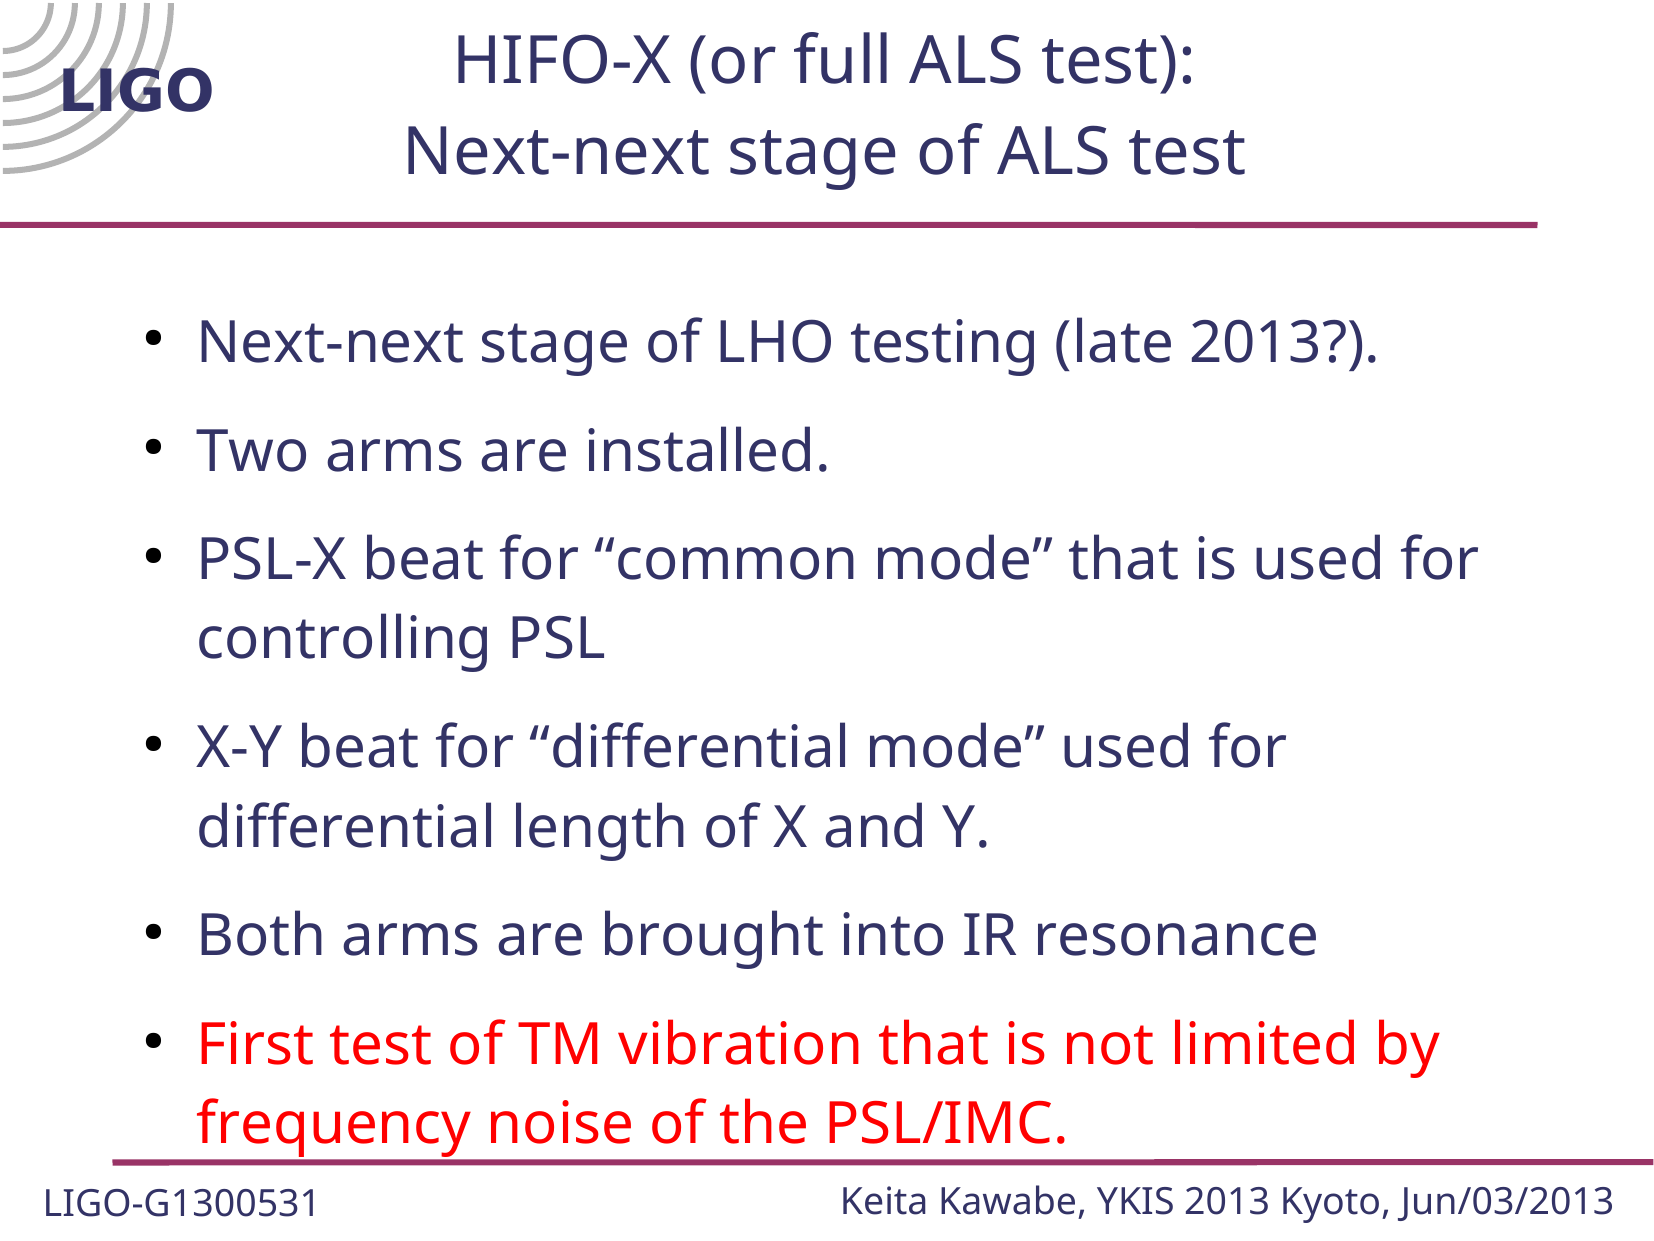

# HIFO-X (or full ALS test): Next-next stage of ALS test
Next-next stage of LHO testing (late 2013?).
Two arms are installed.
PSL-X beat for “common mode” that is used for controlling PSL
X-Y beat for “differential mode” used for differential length of X and Y.
Both arms are brought into IR resonance
First test of TM vibration that is not limited by frequency noise of the PSL/IMC.